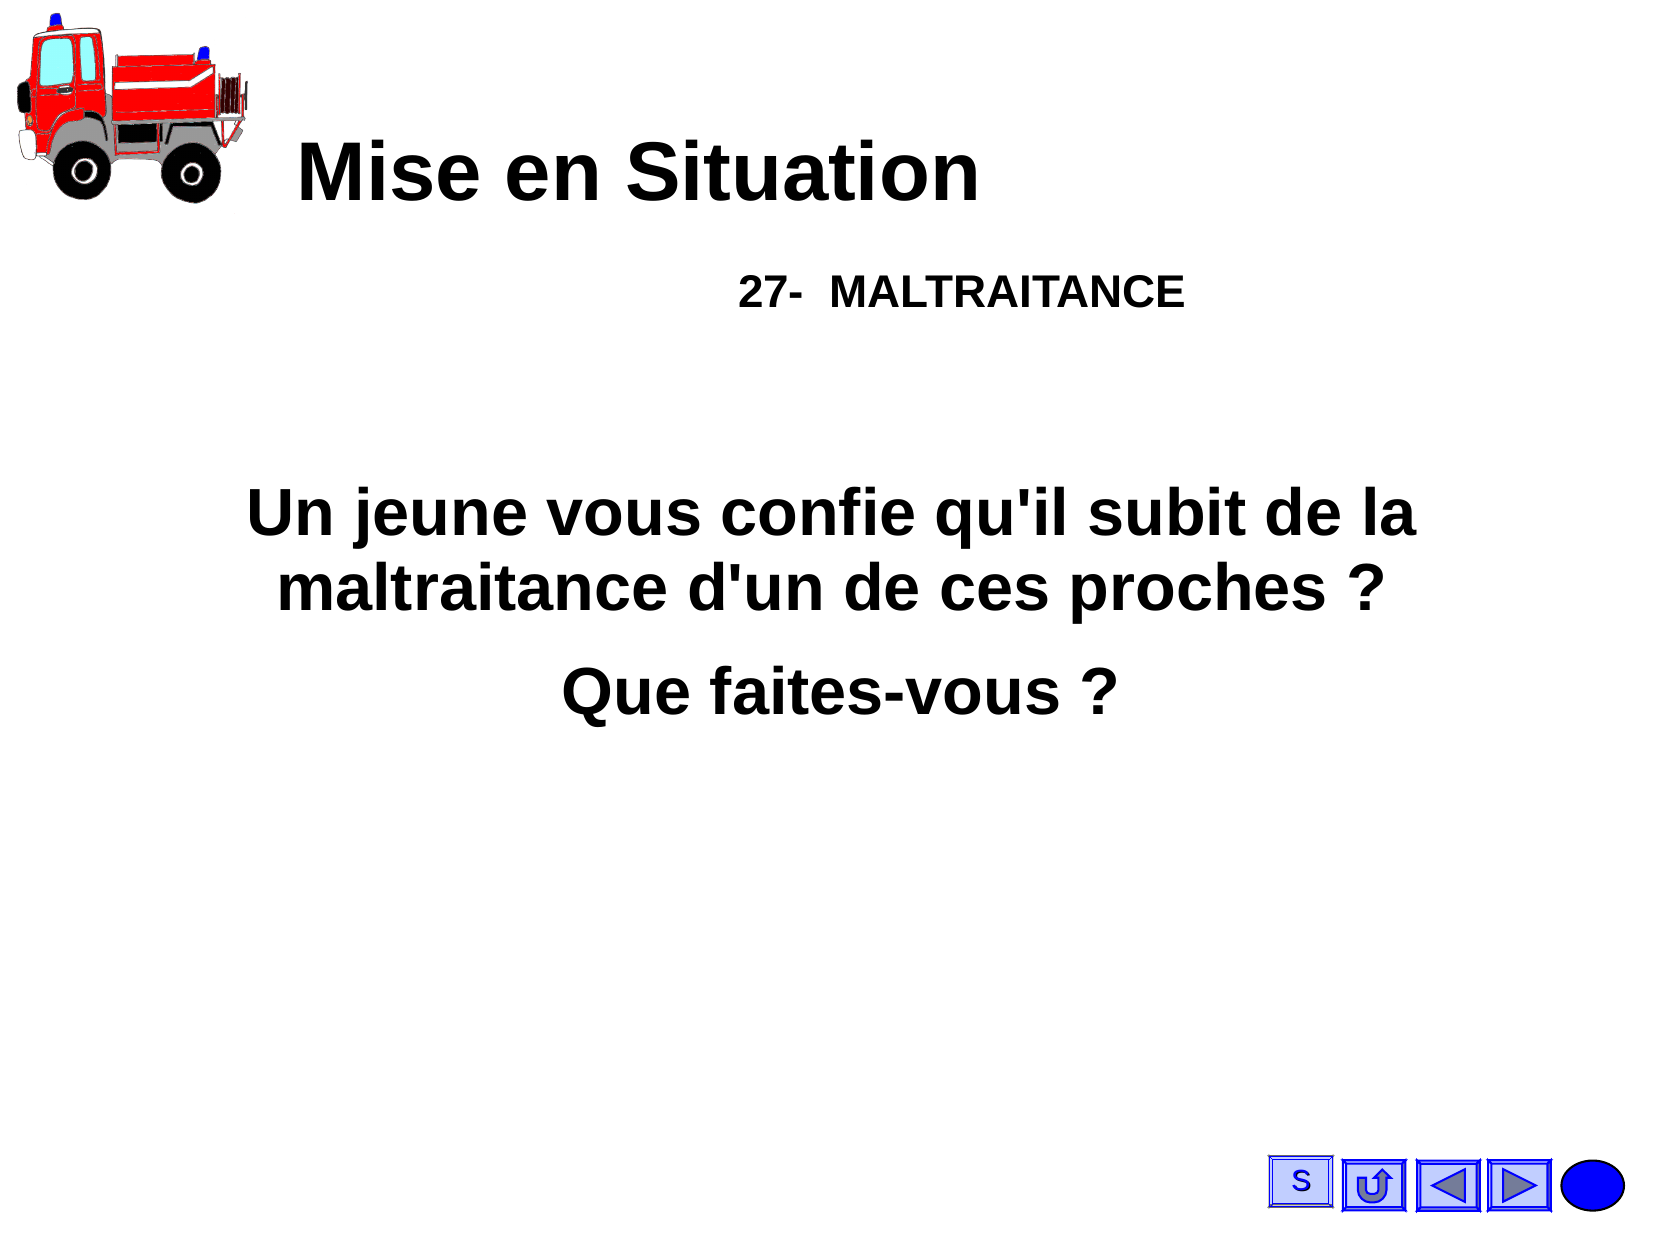

Mise en Situation
27-  MALTRAITANCE
# Un jeune vous confie qu'il subit de la maltraitance d'un de ces proches ?
Que faites-vous ?